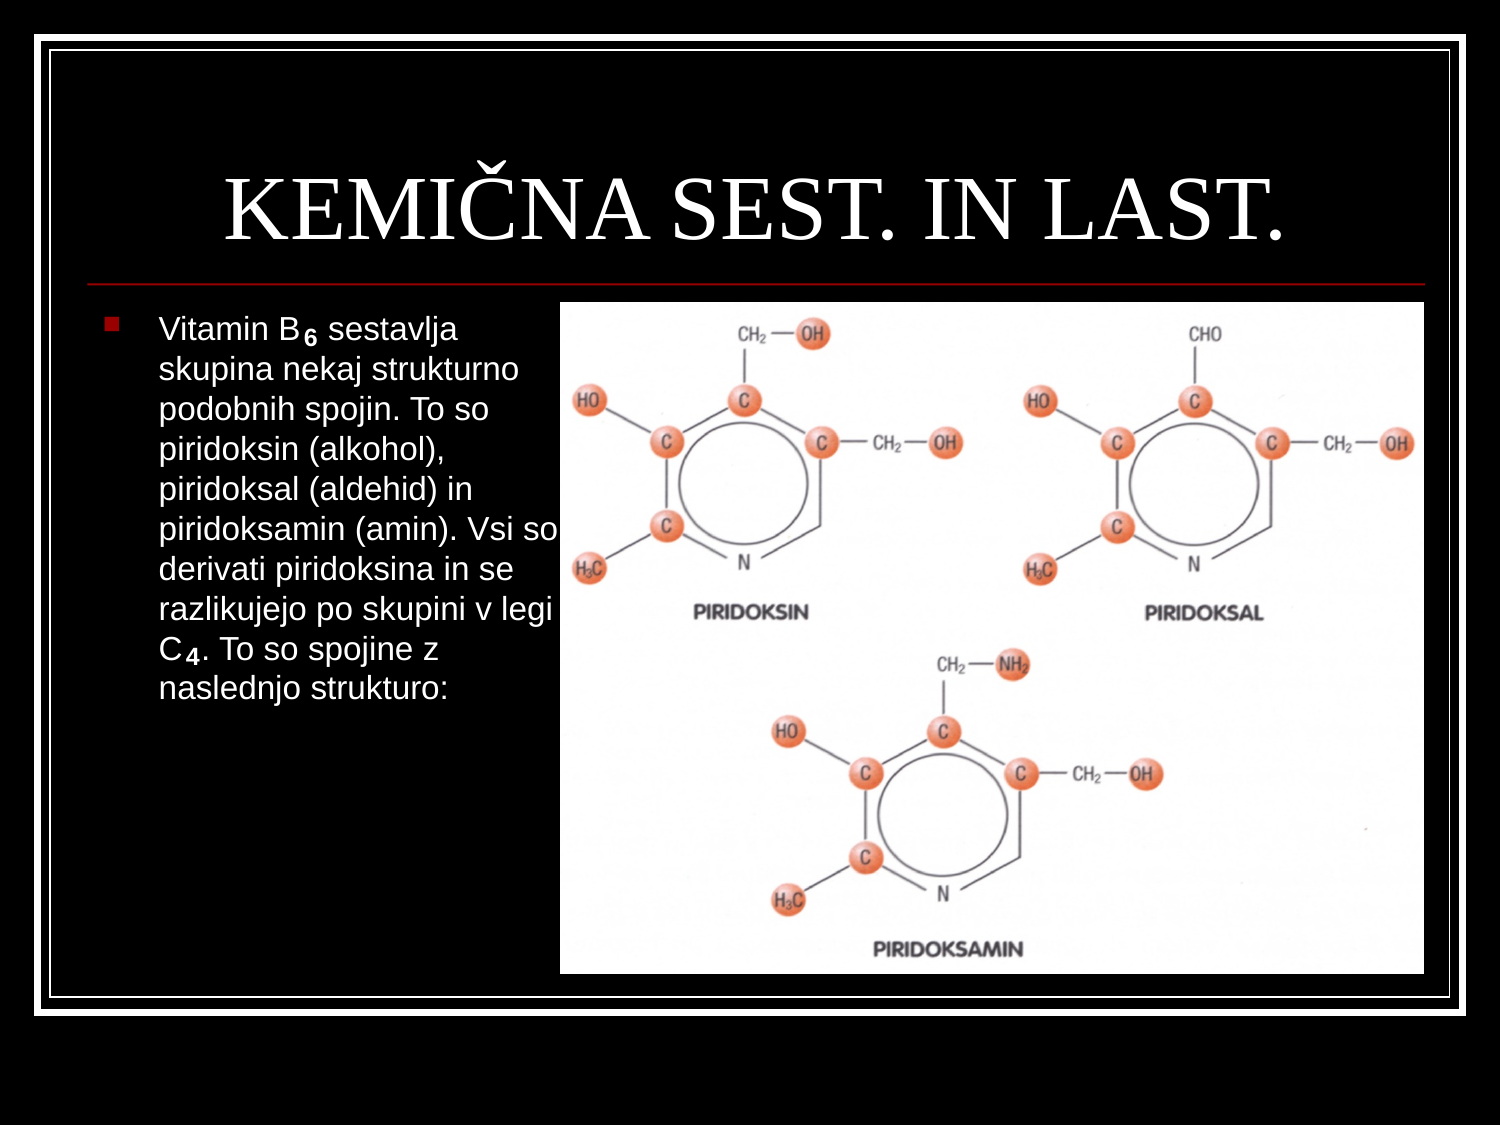

# KEMIČNA SEST. IN LAST.
Vitamin B sestavlja skupina nekaj strukturno podobnih spojin. To so piridoksin (alkohol), piridoksal (aldehid) in piridoksamin (amin). Vsi so derivati piridoksina in se razlikujejo po skupini v legi C . To so spojine z naslednjo strukturo:
6
4